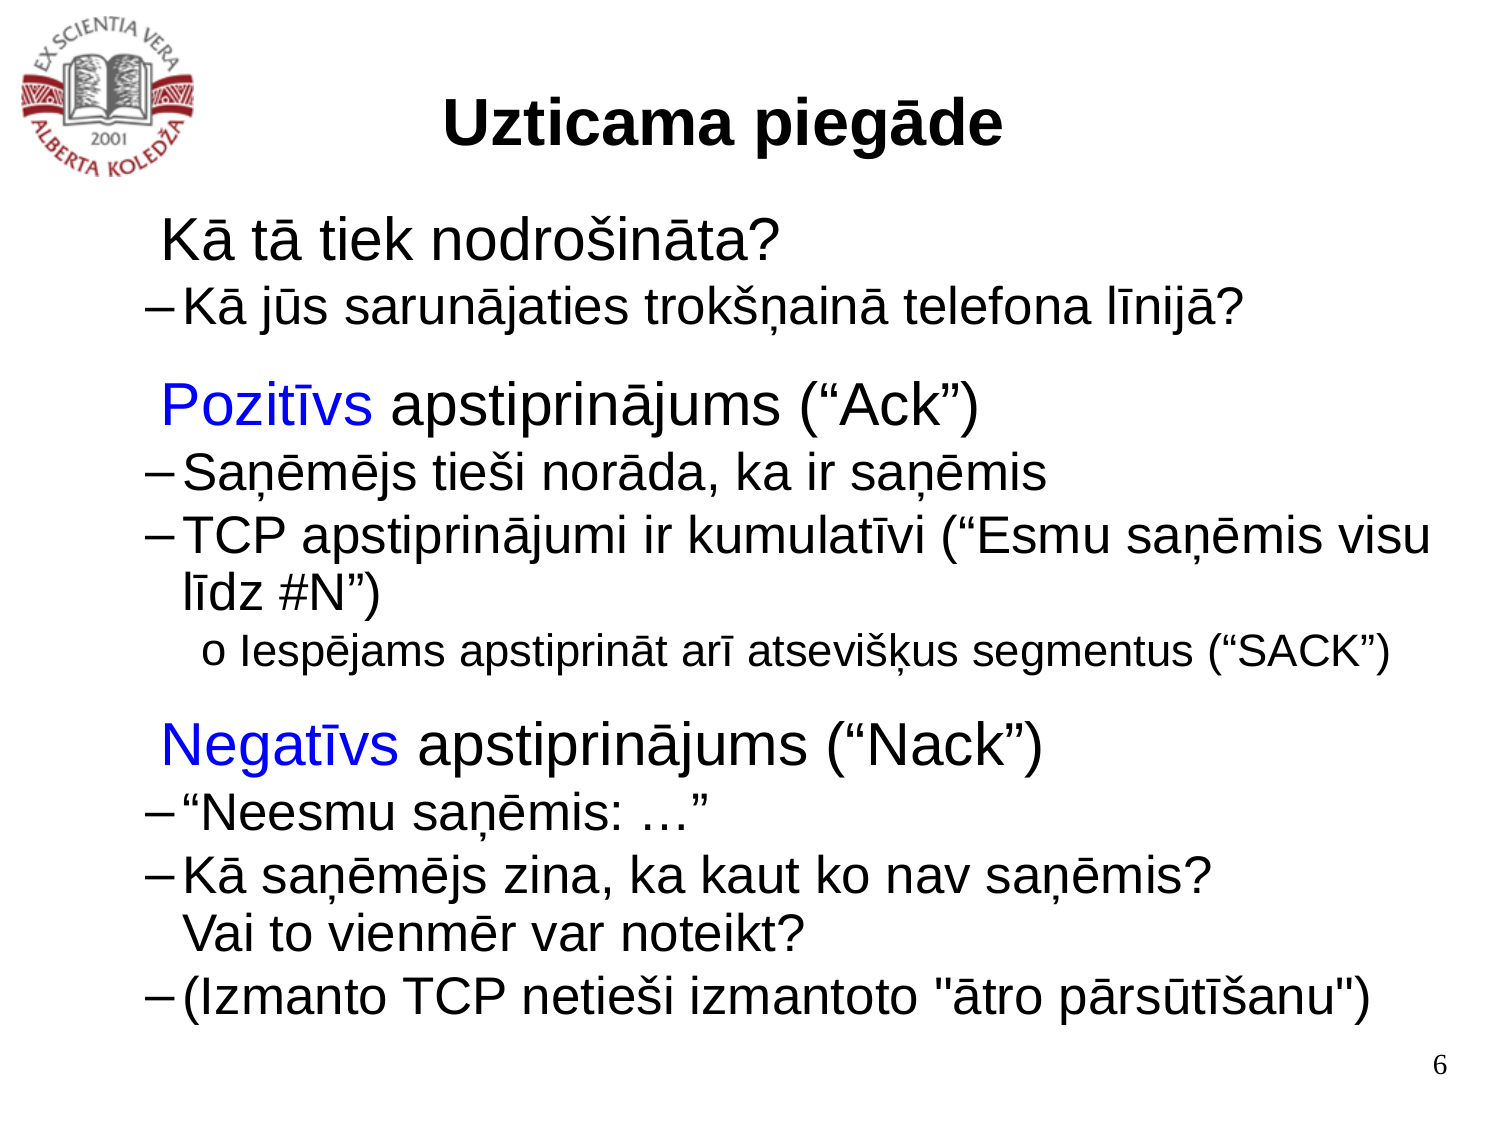

# Uzticama piegāde
Kā tā tiek nodrošināta?
Kā jūs sarunājaties trokšņainā telefona līnijā?
Pozitīvs apstiprinājums (“Ack”)
Saņēmējs tieši norāda, ka ir saņēmis
TCP apstiprinājumi ir kumulatīvi (“Esmu saņēmis visu līdz #N”)
Iespējams apstiprināt arī atsevišķus segmentus (“SACK”)
Negatīvs apstiprinājums (“Nack”)
“Neesmu saņēmis: …”
Kā saņēmējs zina, ka kaut ko nav saņēmis?
Vai to vienmēr var noteikt?
(Izmanto TCP netieši izmantoto "ātro pārsūtīšanu")
5